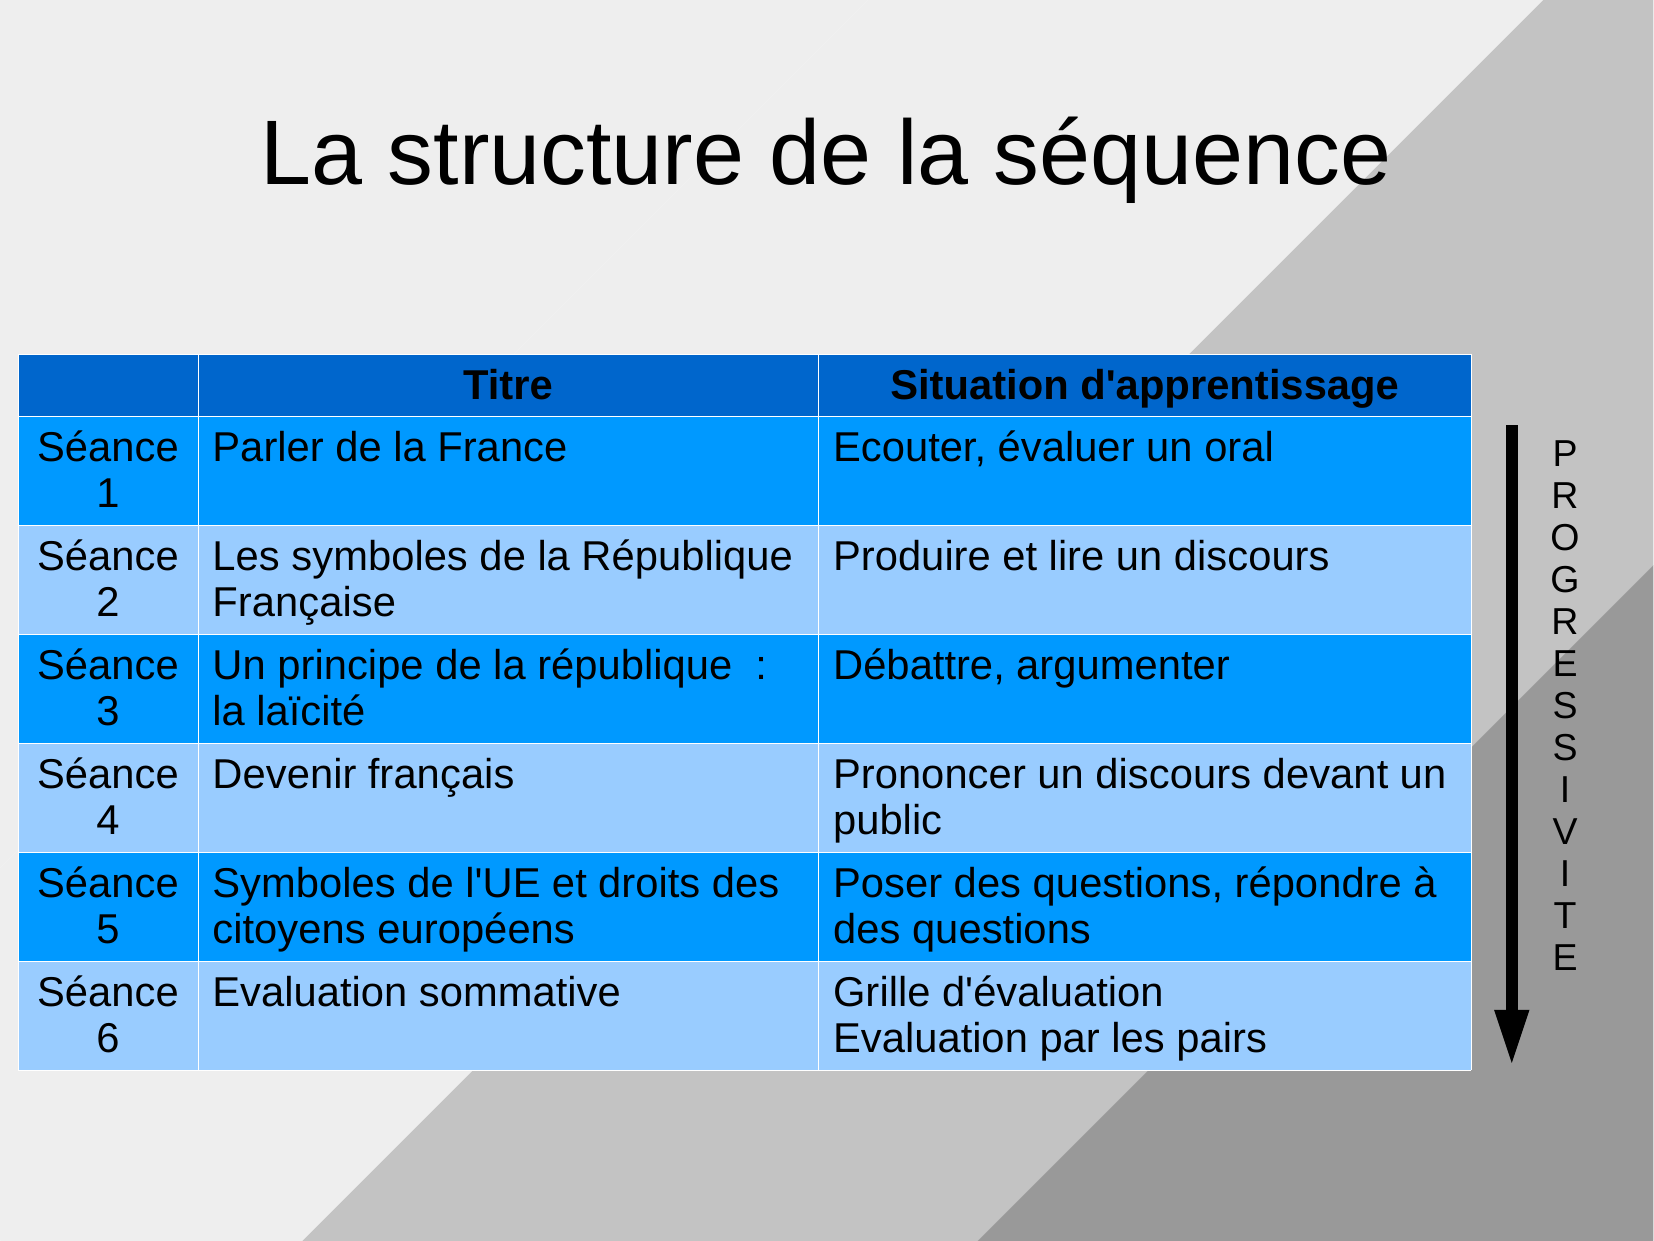

# La structure de la séquence
| | Titre | Situation d'apprentissage |
| --- | --- | --- |
| Séance 1 | Parler de la France | Ecouter, évaluer un oral |
| Séance 2 | Les symboles de la République Française | Produire et lire un discours |
| Séance 3 | Un principe de la république  : la laïcité | Débattre, argumenter |
| Séance 4 | Devenir français | Prononcer un discours devant un public |
| Séance 5 | Symboles de l'UE et droits des citoyens européens | Poser des questions, répondre à des questions |
| Séance 6 | Evaluation sommative | Grille d'évaluation Evaluation par les pairs |
P
R
O
G
R
E
S
S
I
V
I
T
E